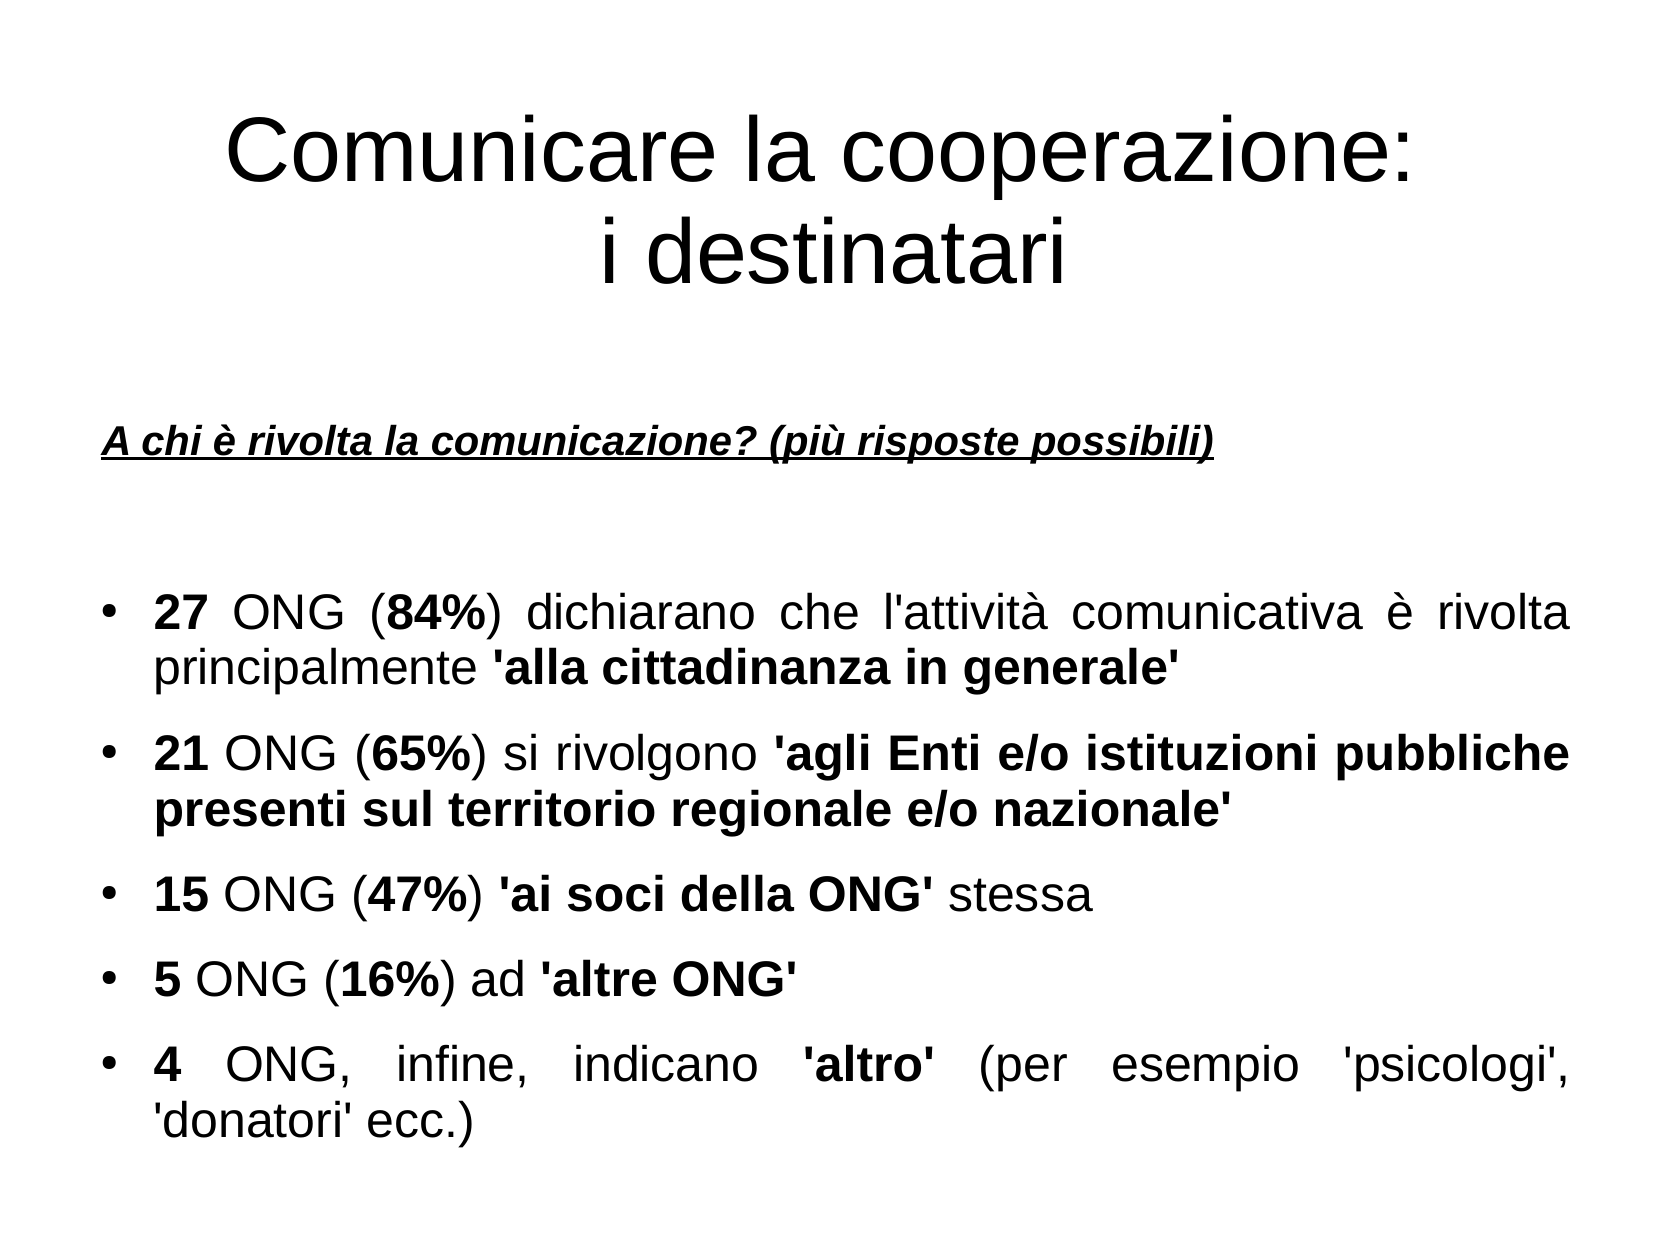

# Comunicare la cooperazione: i destinatari
 A chi è rivolta la comunicazione? (più risposte possibili)
27 ONG (84%) dichiarano che l'attività comunicativa è rivolta principalmente 'alla cittadinanza in generale'
21 ONG (65%) si rivolgono 'agli Enti e/o istituzioni pubbliche presenti sul territorio regionale e/o nazionale'
15 ONG (47%) 'ai soci della ONG' stessa
5 ONG (16%) ad 'altre ONG'
4 ONG, infine, indicano 'altro' (per esempio 'psicologi', 'donatori' ecc.)